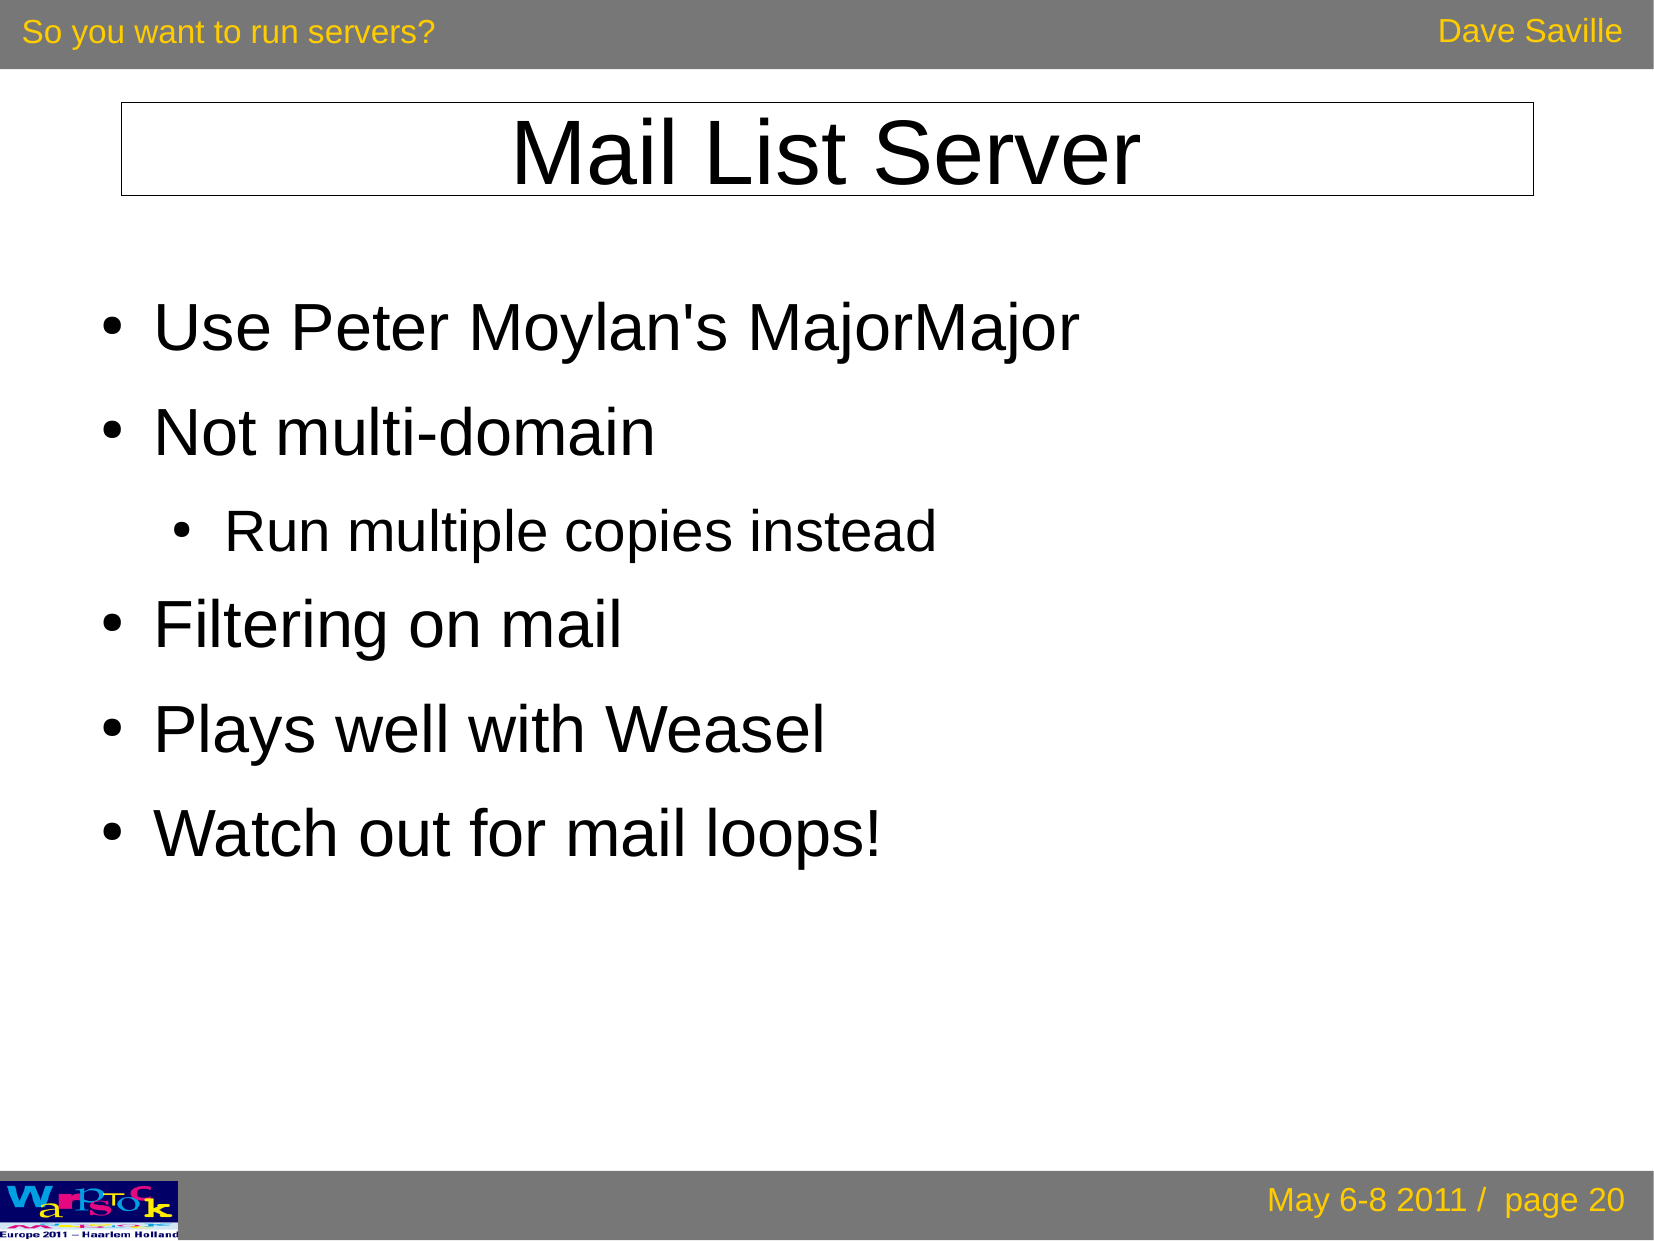

# Mail List Server
Use Peter Moylan's MajorMajor
Not multi-domain
Run multiple copies instead
Filtering on mail
Plays well with Weasel
Watch out for mail loops!